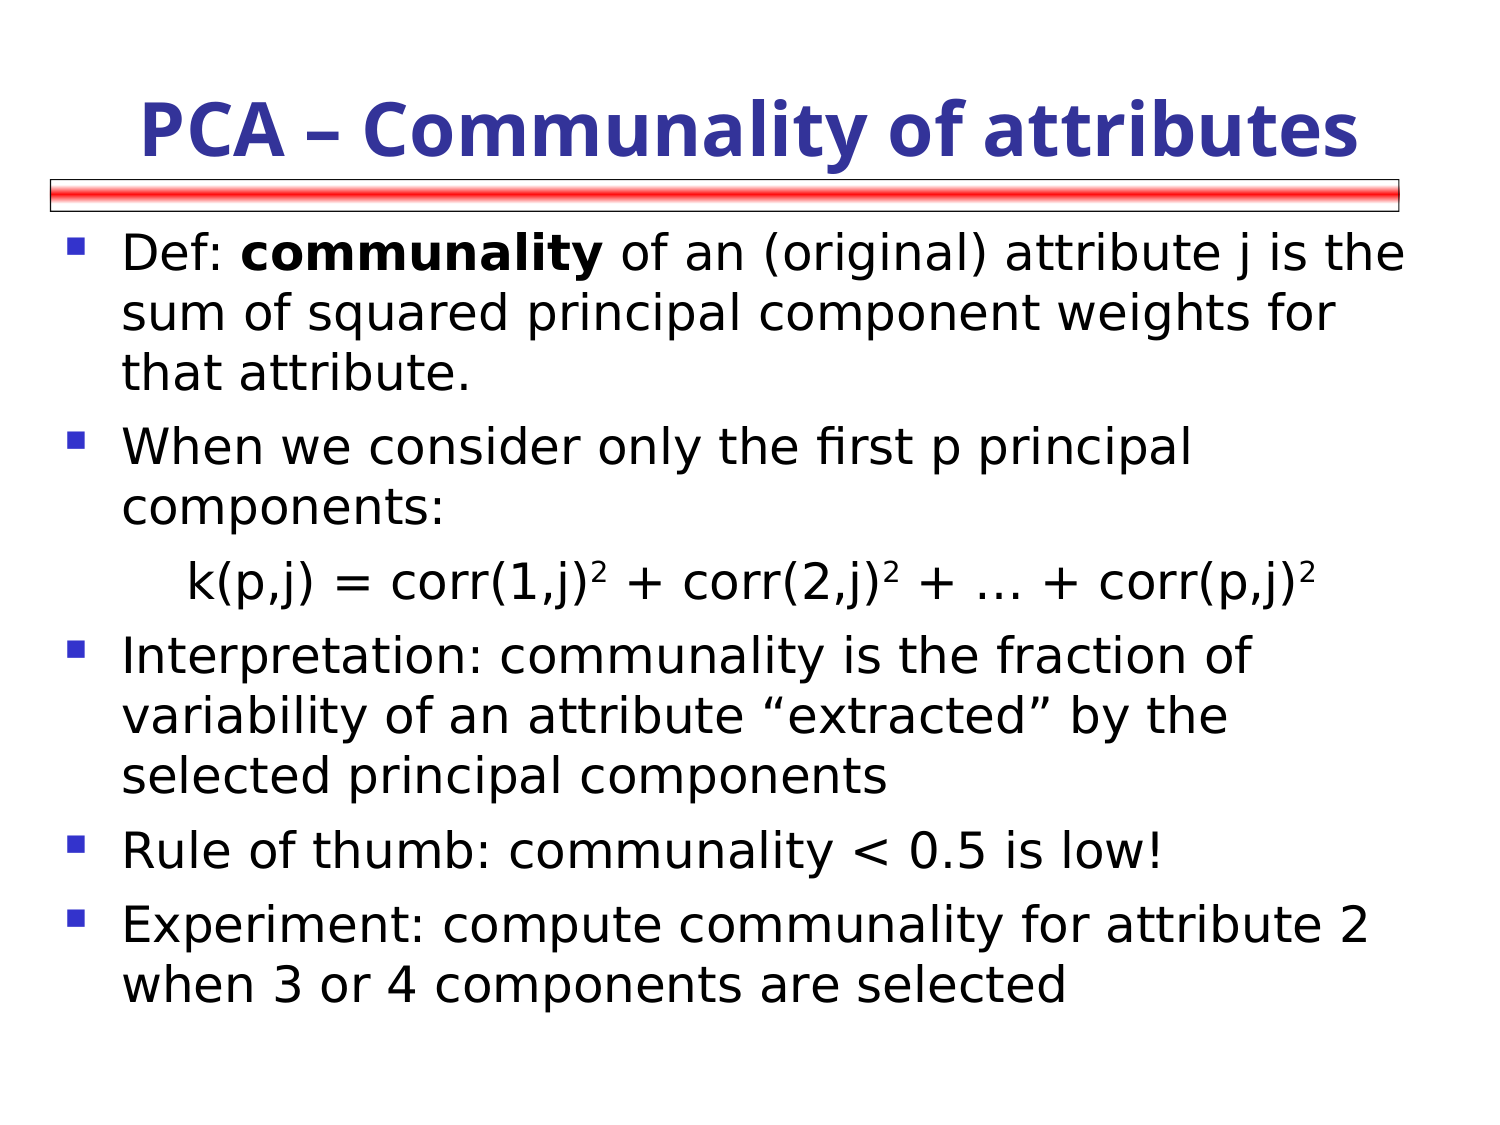

# PCA – Communality of attributes
Def: communality of an (original) attribute j is the sum of squared principal component weights for that attribute.
When we consider only the first p principal components:
k(p,j) = corr(1,j)2 + corr(2,j)2 + … + corr(p,j)2
Interpretation: communality is the fraction of variability of an attribute “extracted” by the selected principal components
Rule of thumb: communality < 0.5 is low!
Experiment: compute communality for attribute 2 when 3 or 4 components are selected